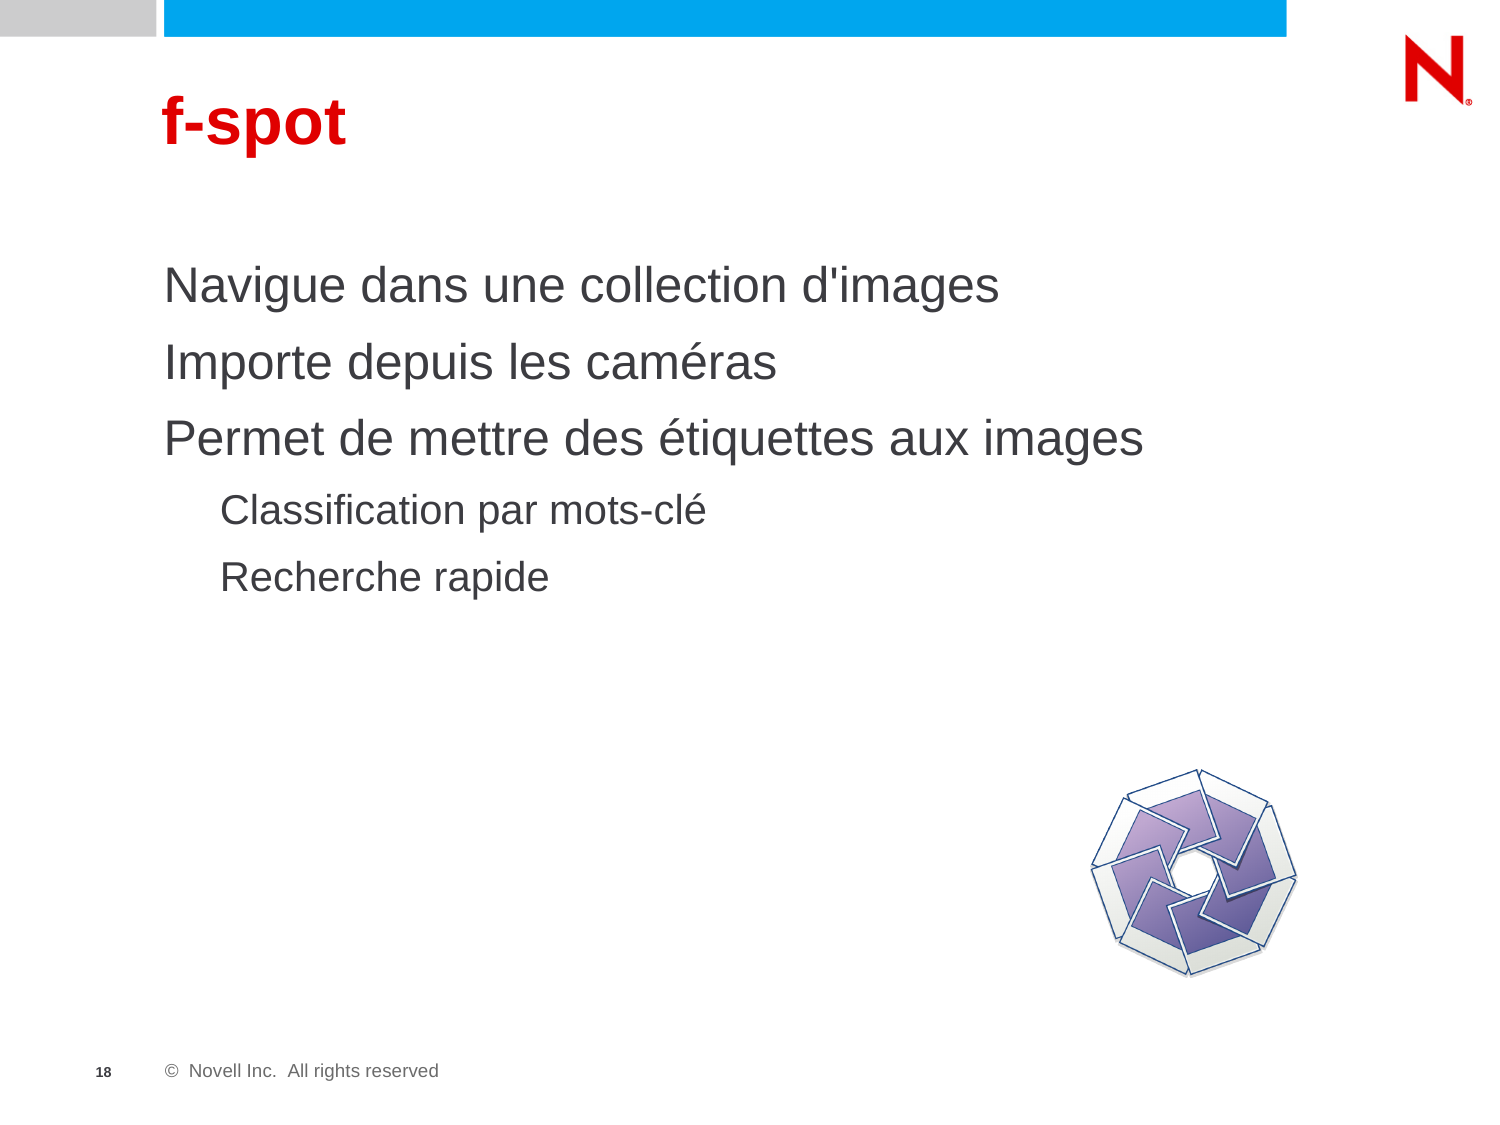

# f-spot
Navigue dans une collection d'images
Importe depuis les caméras
Permet de mettre des étiquettes aux images
Classification par mots-clé
Recherche rapide